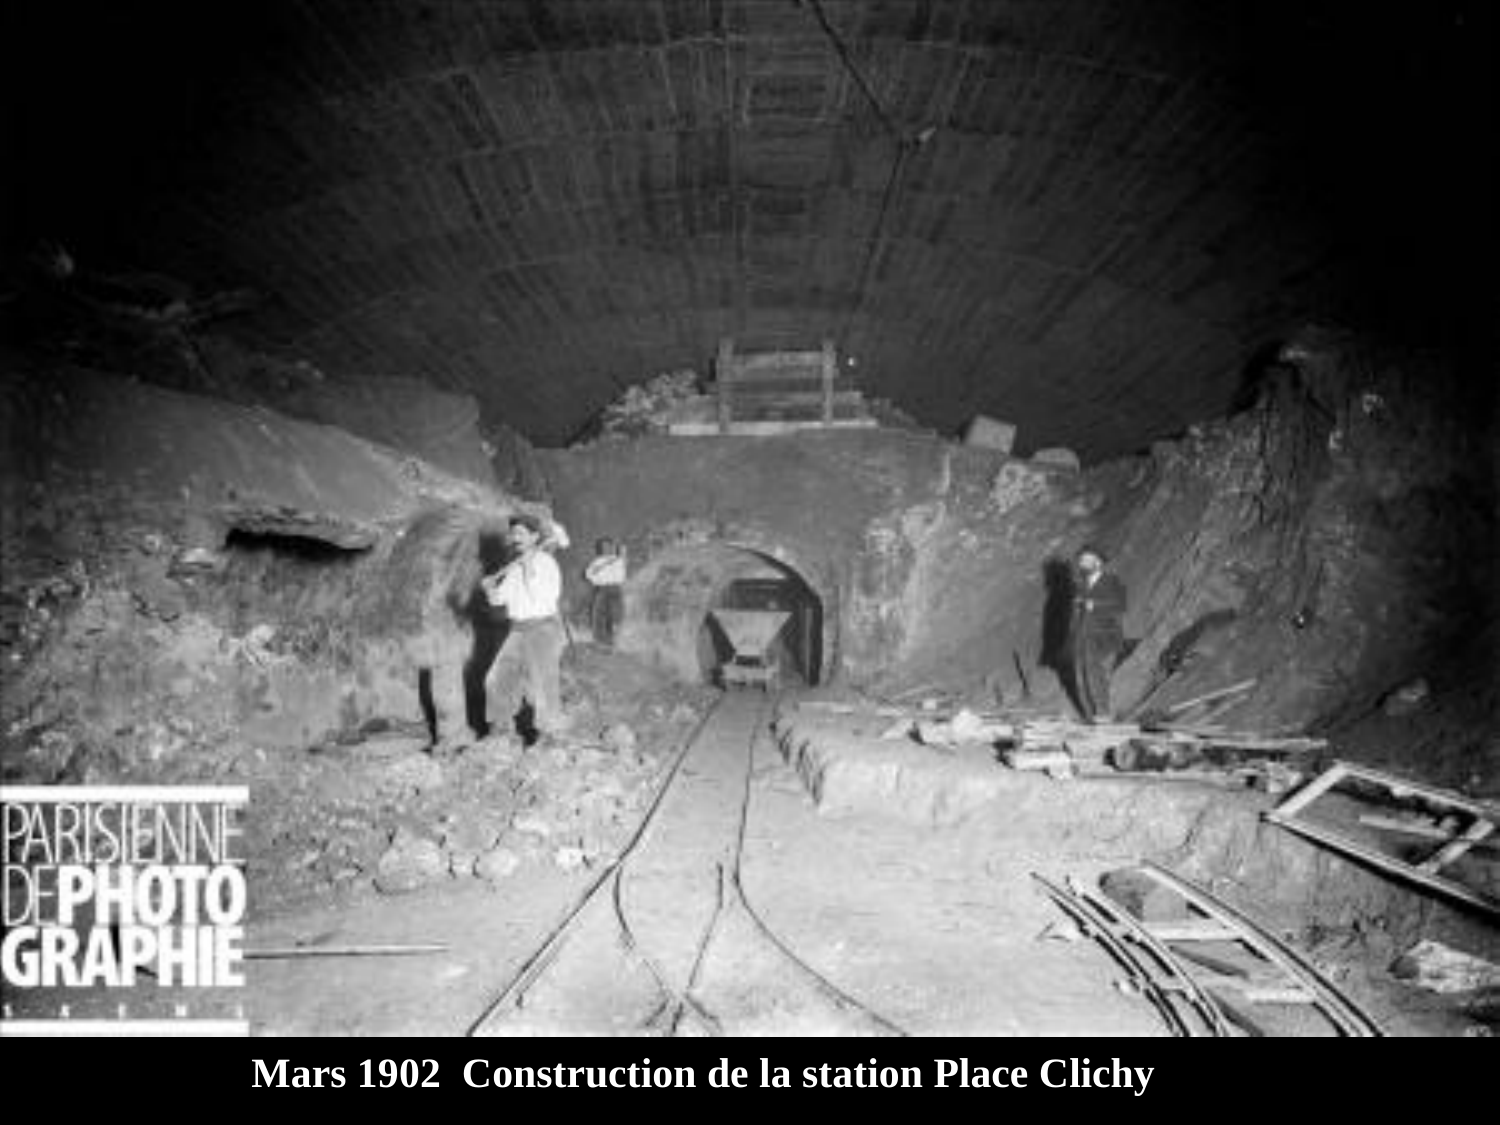

Mars 1902 Construction de la station Place Clichy